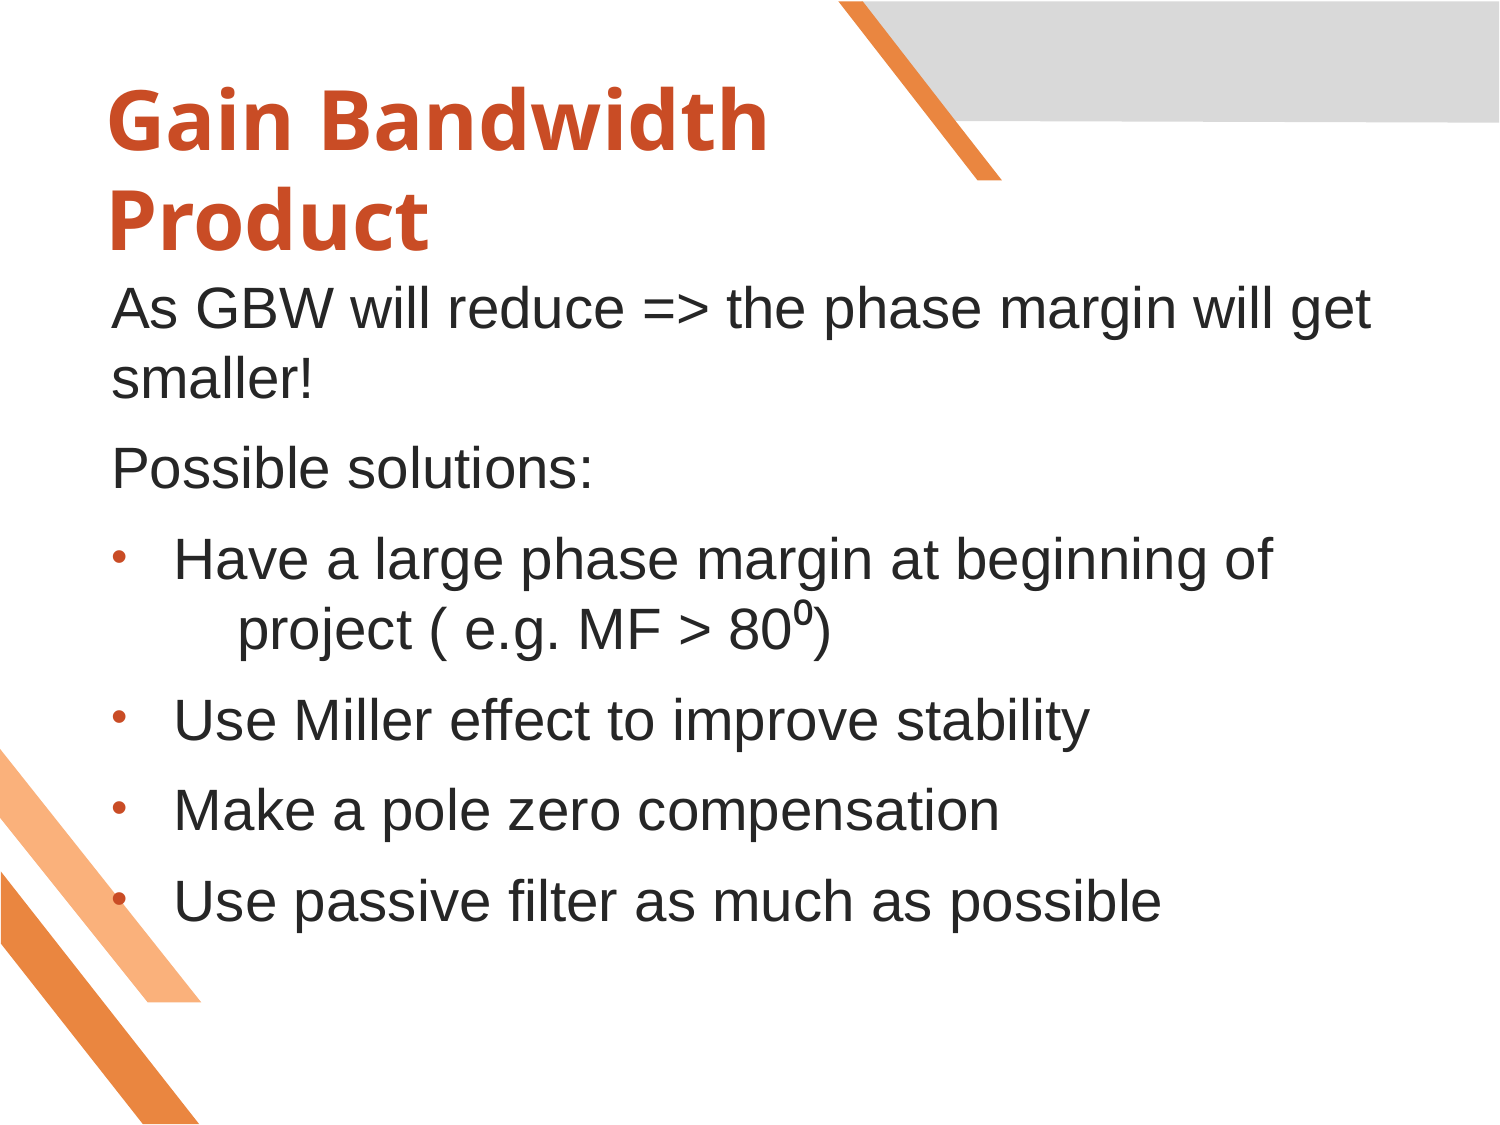

# Gain Bandwidth Product
As GBW will reduce => the phase margin will get smaller!
Possible solutions:
Have a large phase margin at beginning of project ( e.g. MF > 80⁰)
Use Miller effect to improve stability
Make a pole zero compensation
Use passive filter as much as possible